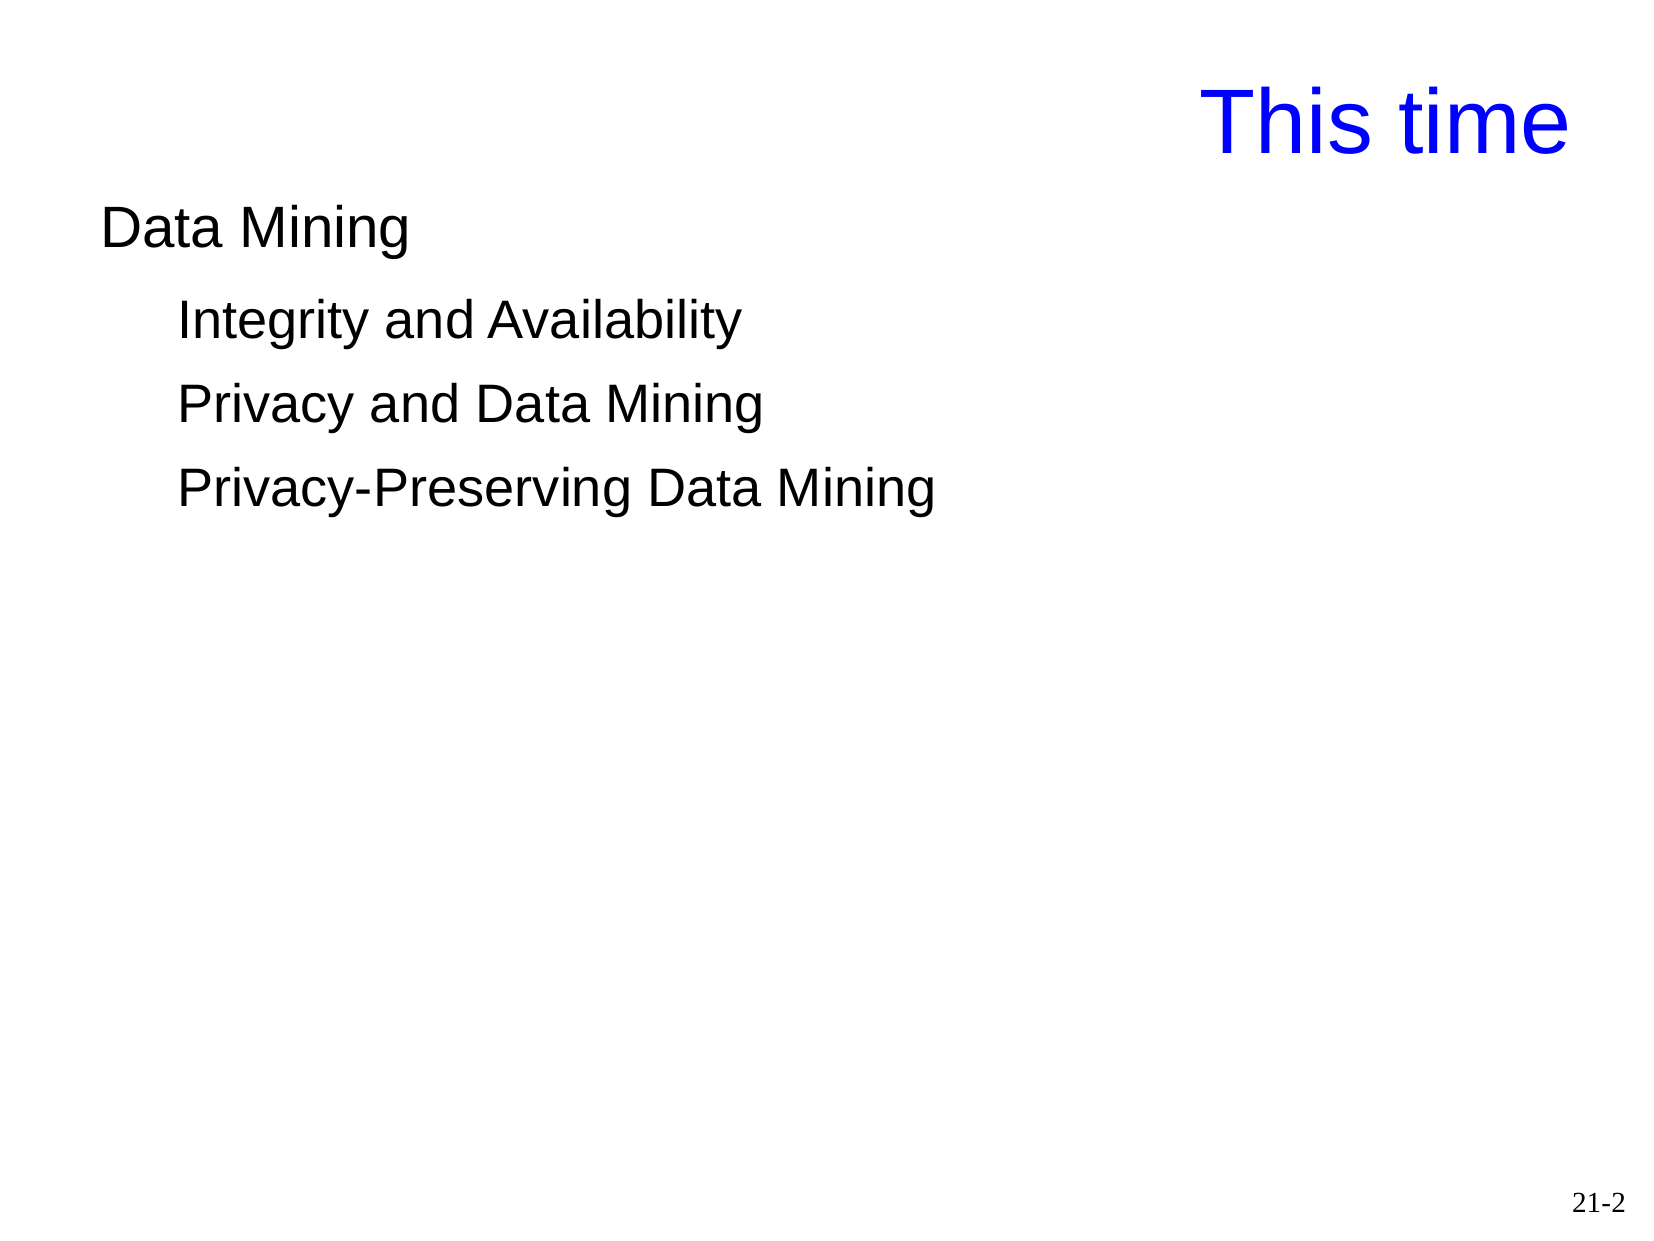

# This time
Data Mining
Integrity and Availability
Privacy and Data Mining
Privacy-Preserving Data Mining